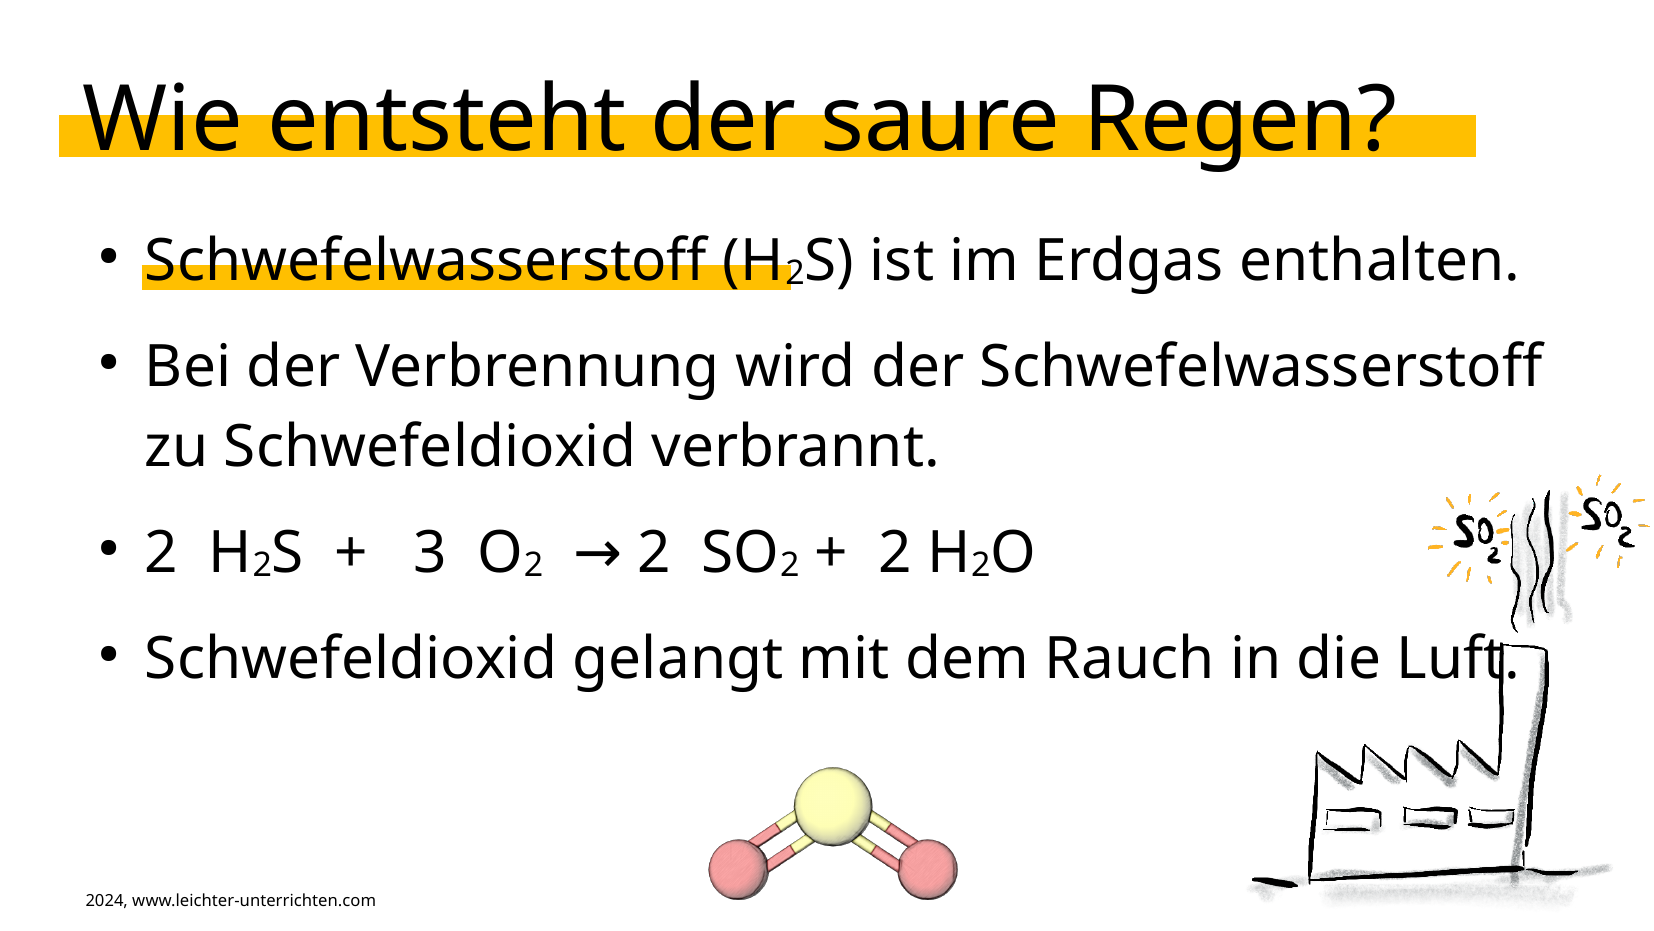

# Wie entsteht der saure Regen?
Schwefelwasserstoff (H2S) ist im Erdgas enthalten.
Bei der Verbrennung wird der Schwefelwasserstoff zu Schwefeldioxid verbrannt.
2 H2S + 3 O2 → 2 SO2 + 2 H2O
Schwefeldioxid gelangt mit dem Rauch in die Luft.